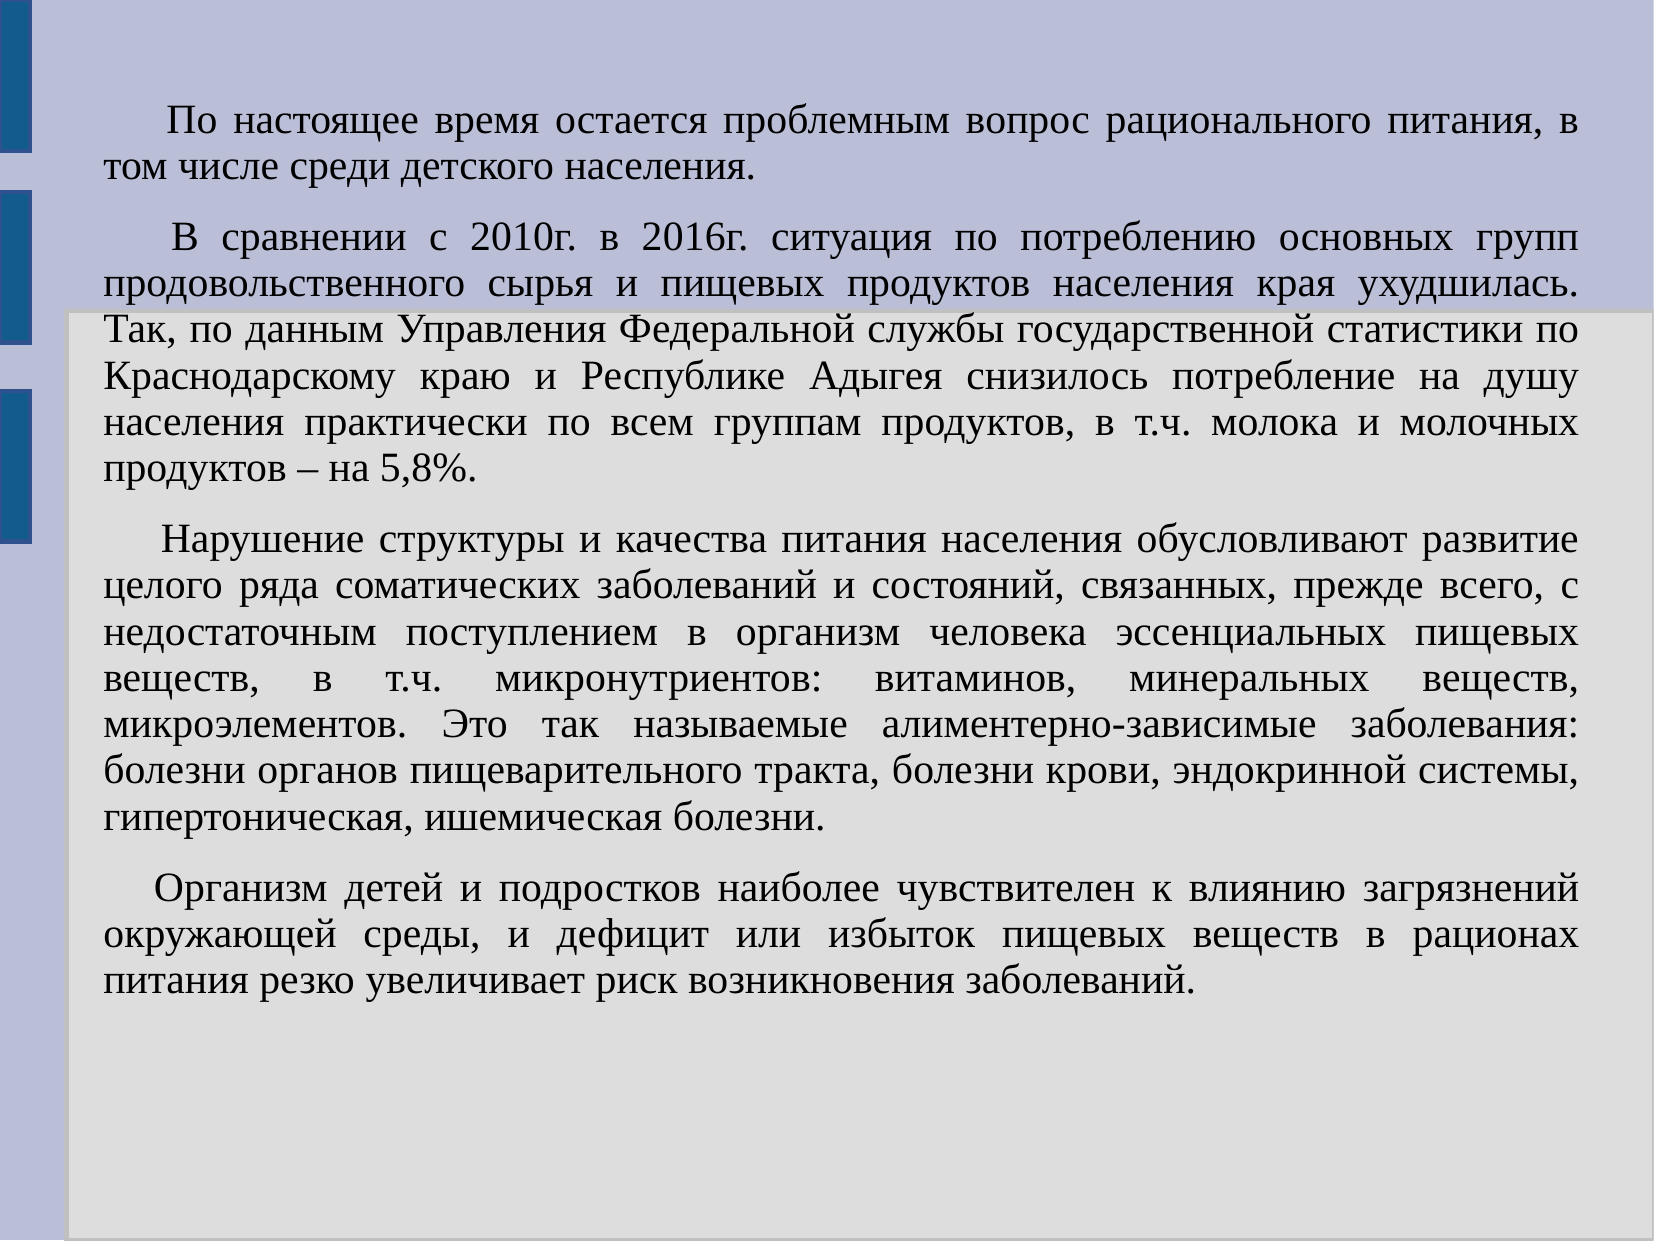

По настоящее время остается проблемным вопрос рационального питания, в том числе среди детского населения.
 В сравнении с 2010г. в 2016г. ситуация по потреблению основных групп продовольственного сырья и пищевых продуктов населения края ухудшилась. Так, по данным Управления Федеральной службы государственной статистики по Краснодарскому краю и Республике Адыгея снизилось потребление на душу населения практически по всем группам продуктов, в т.ч. молока и молочных продуктов – на 5,8%.
 Нарушение структуры и качества питания населения обусловливают развитие целого ряда соматических заболеваний и состояний, связанных, прежде всего, с недостаточным поступлением в организм человека эссенциальных пищевых веществ, в т.ч. микронутриентов: витаминов, минеральных веществ, микроэлементов. Это так называемые алиментерно-зависимые заболевания: болезни органов пищеварительного тракта, болезни крови, эндокринной системы, гипертоническая, ишемическая болезни.
 Организм детей и подростков наиболее чувствителен к влиянию загрязнений окружающей среды, и дефицит или избыток пищевых веществ в рационах питания резко увеличивает риск возникновения заболеваний.